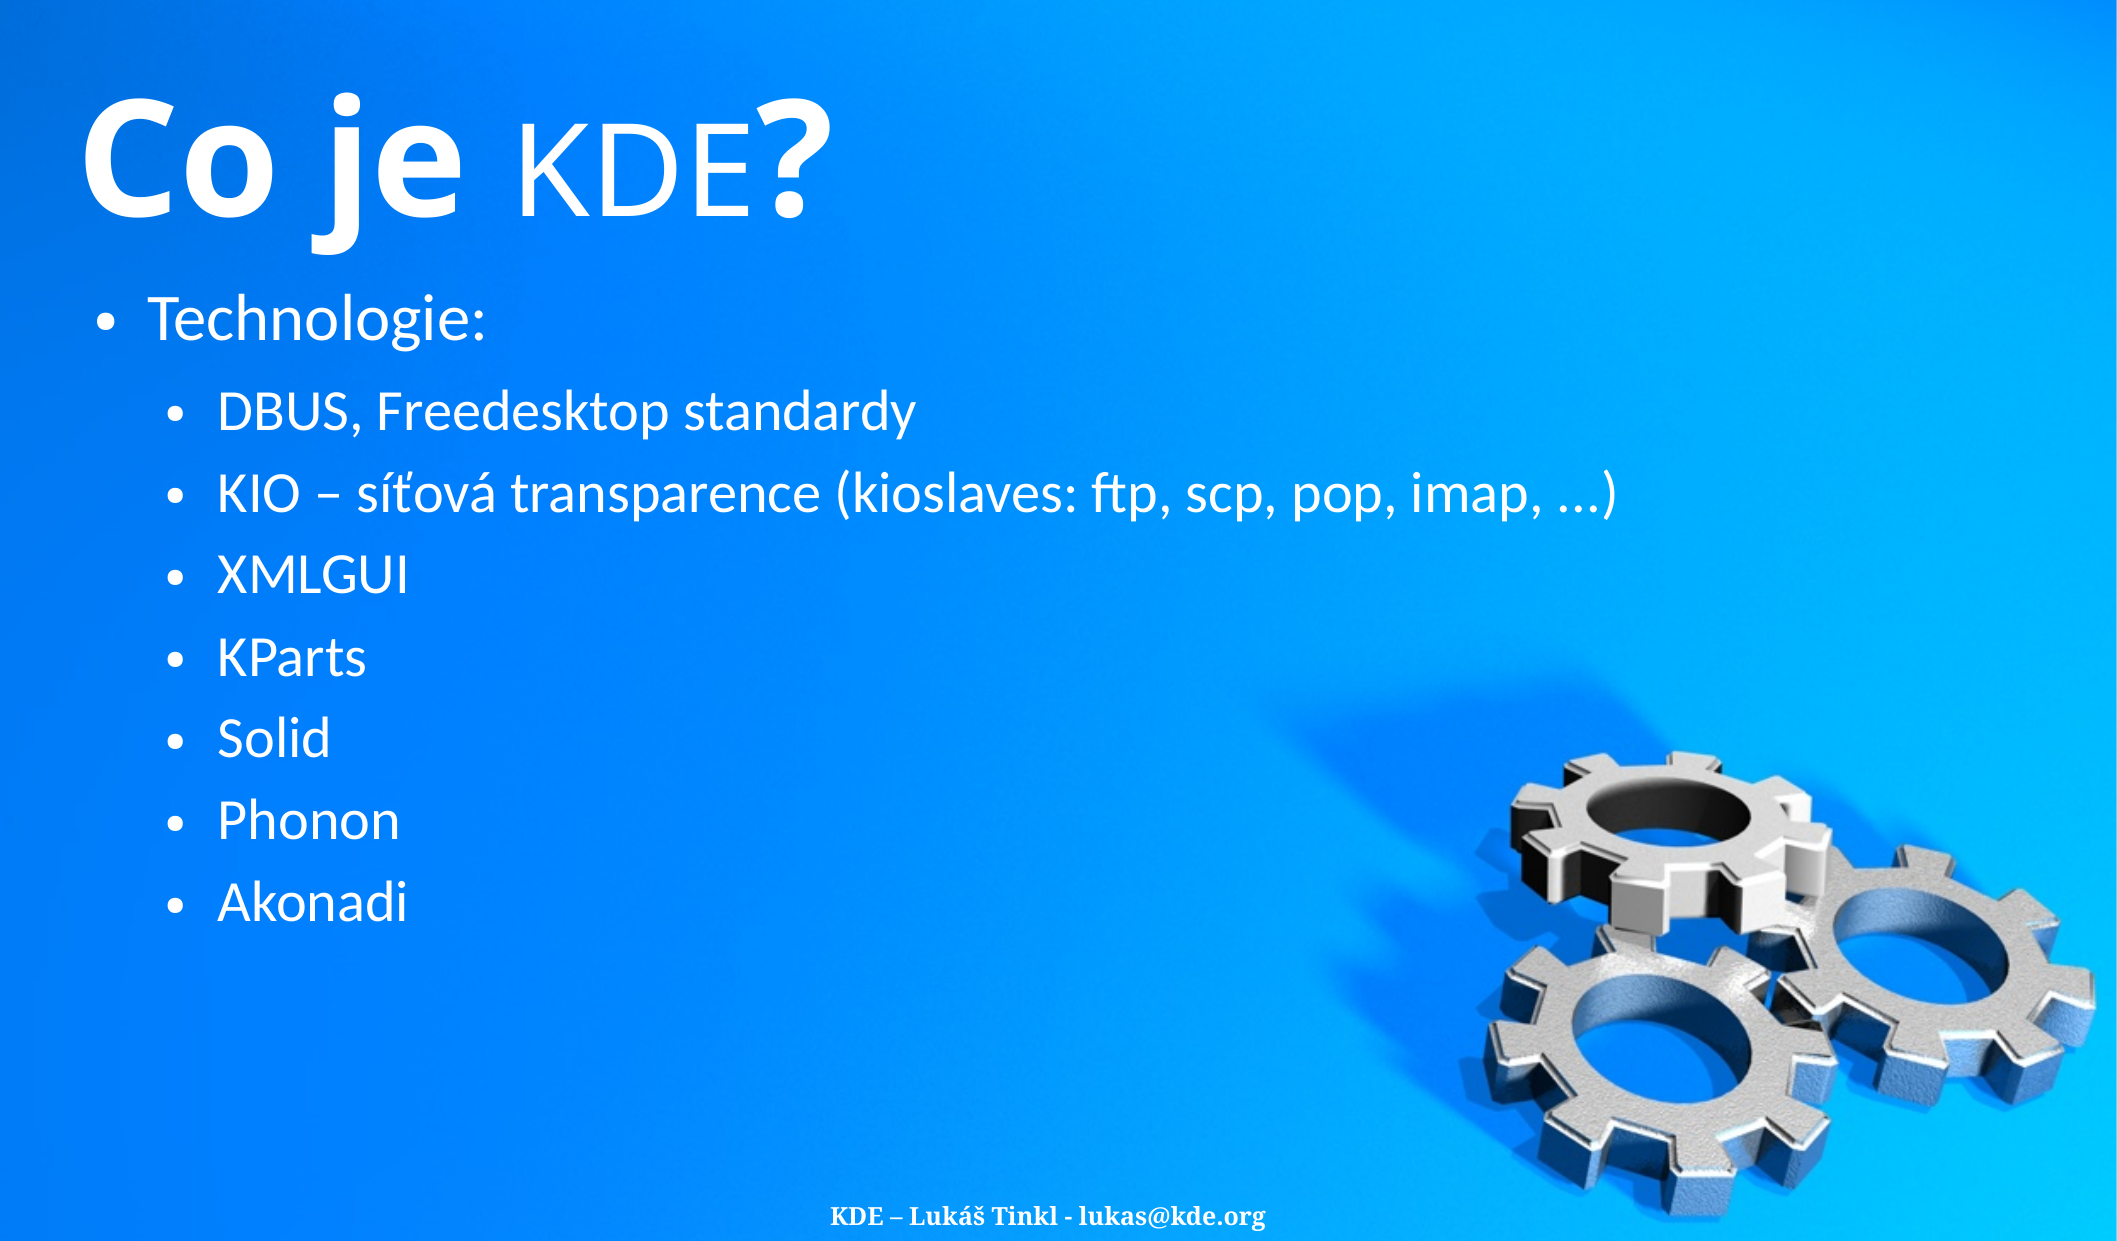

# Co je KDE?
Technologie:
DBUS, Freedesktop standardy
KIO – síťová transparence (kioslaves: ftp, scp, pop, imap, ...)
XMLGUI
KParts
Solid
Phonon
Akonadi
KDE for Beginners - Sandro S. Andrade - sandroandrade@kde.org